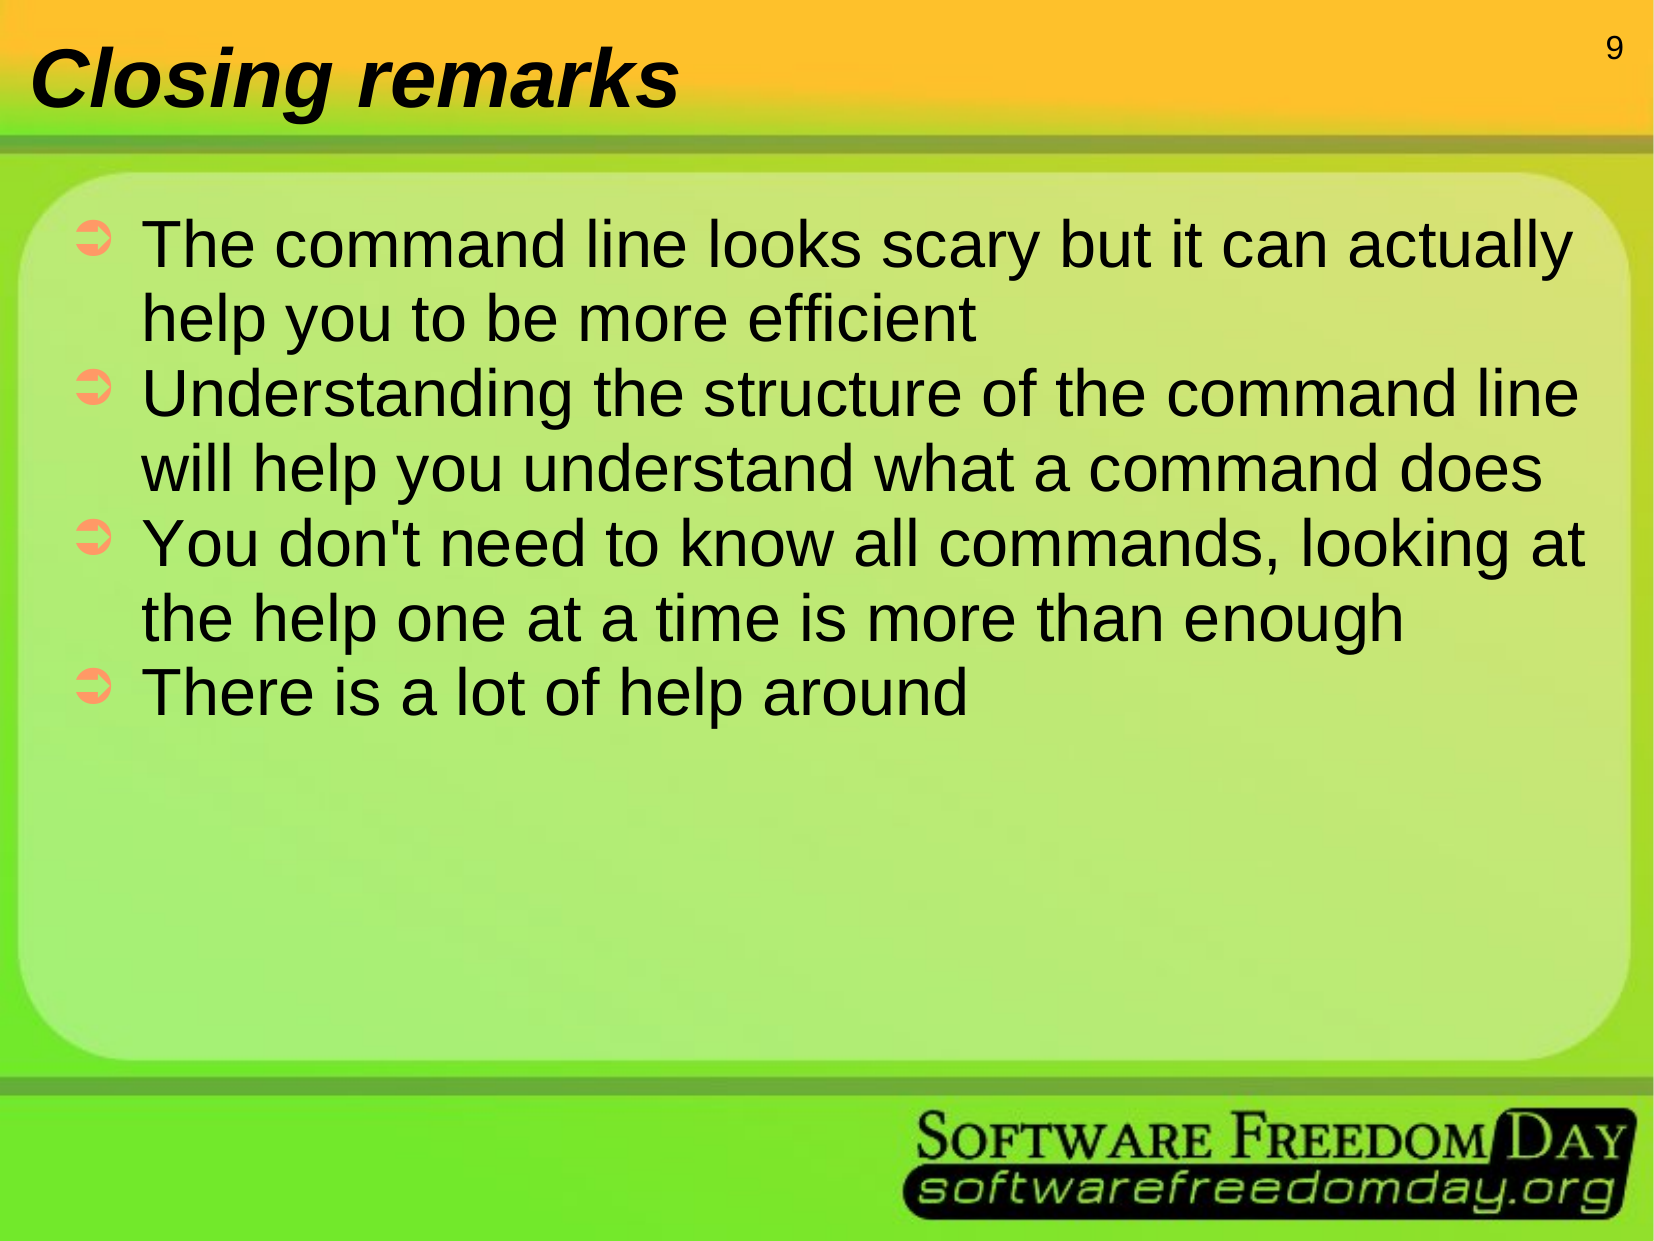

# Closing remarks
The command line looks scary but it can actually help you to be more efficient
Understanding the structure of the command line will help you understand what a command does
You don't need to know all commands, looking at the help one at a time is more than enough
There is a lot of help around